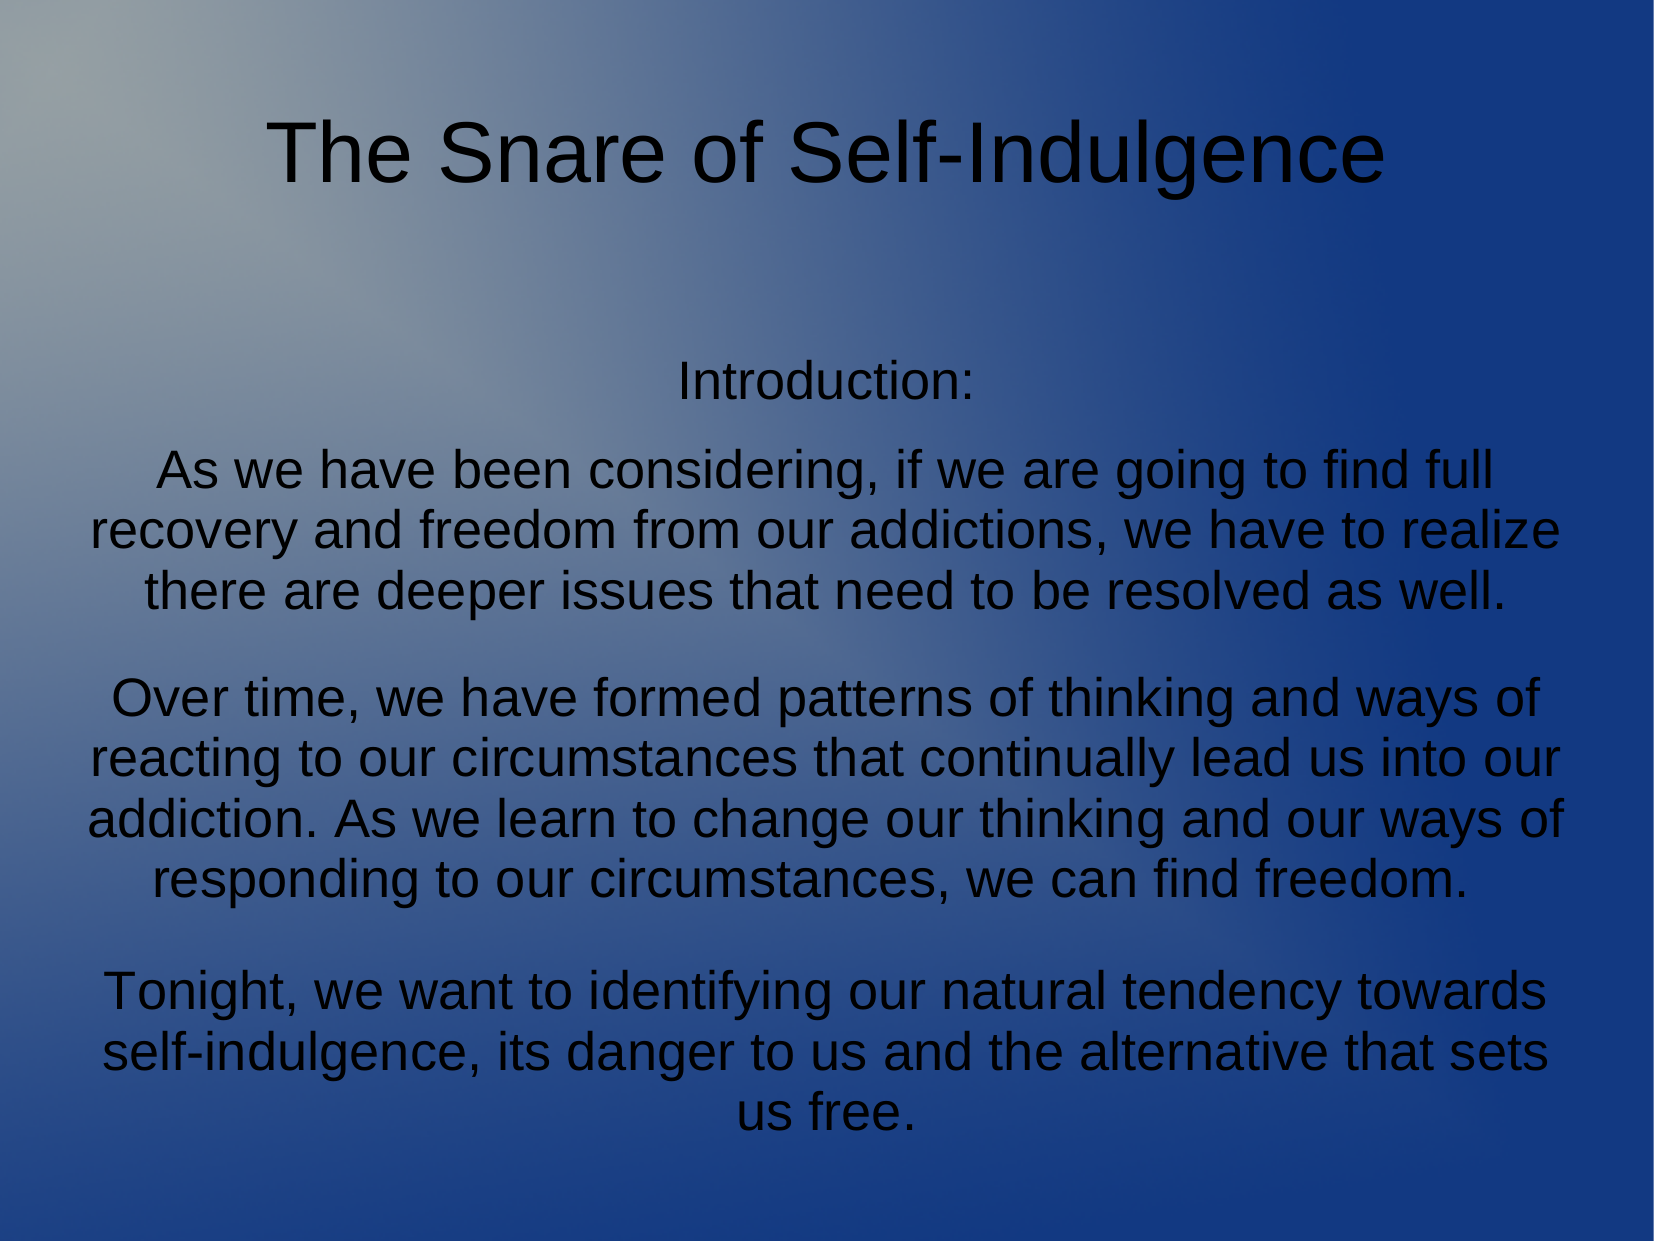

# The Snare of Self-Indulgence
Introduction:
As we have been considering, if we are going to find full recovery and freedom from our addictions, we have to realize there are deeper issues that need to be resolved as well.
Over time, we have formed patterns of thinking and ways of reacting to our circumstances that continually lead us into our addiction. As we learn to change our thinking and our ways of responding to our circumstances, we can find freedom.
Tonight, we want to identifying our natural tendency towards self-indulgence, its danger to us and the alternative that sets us free.